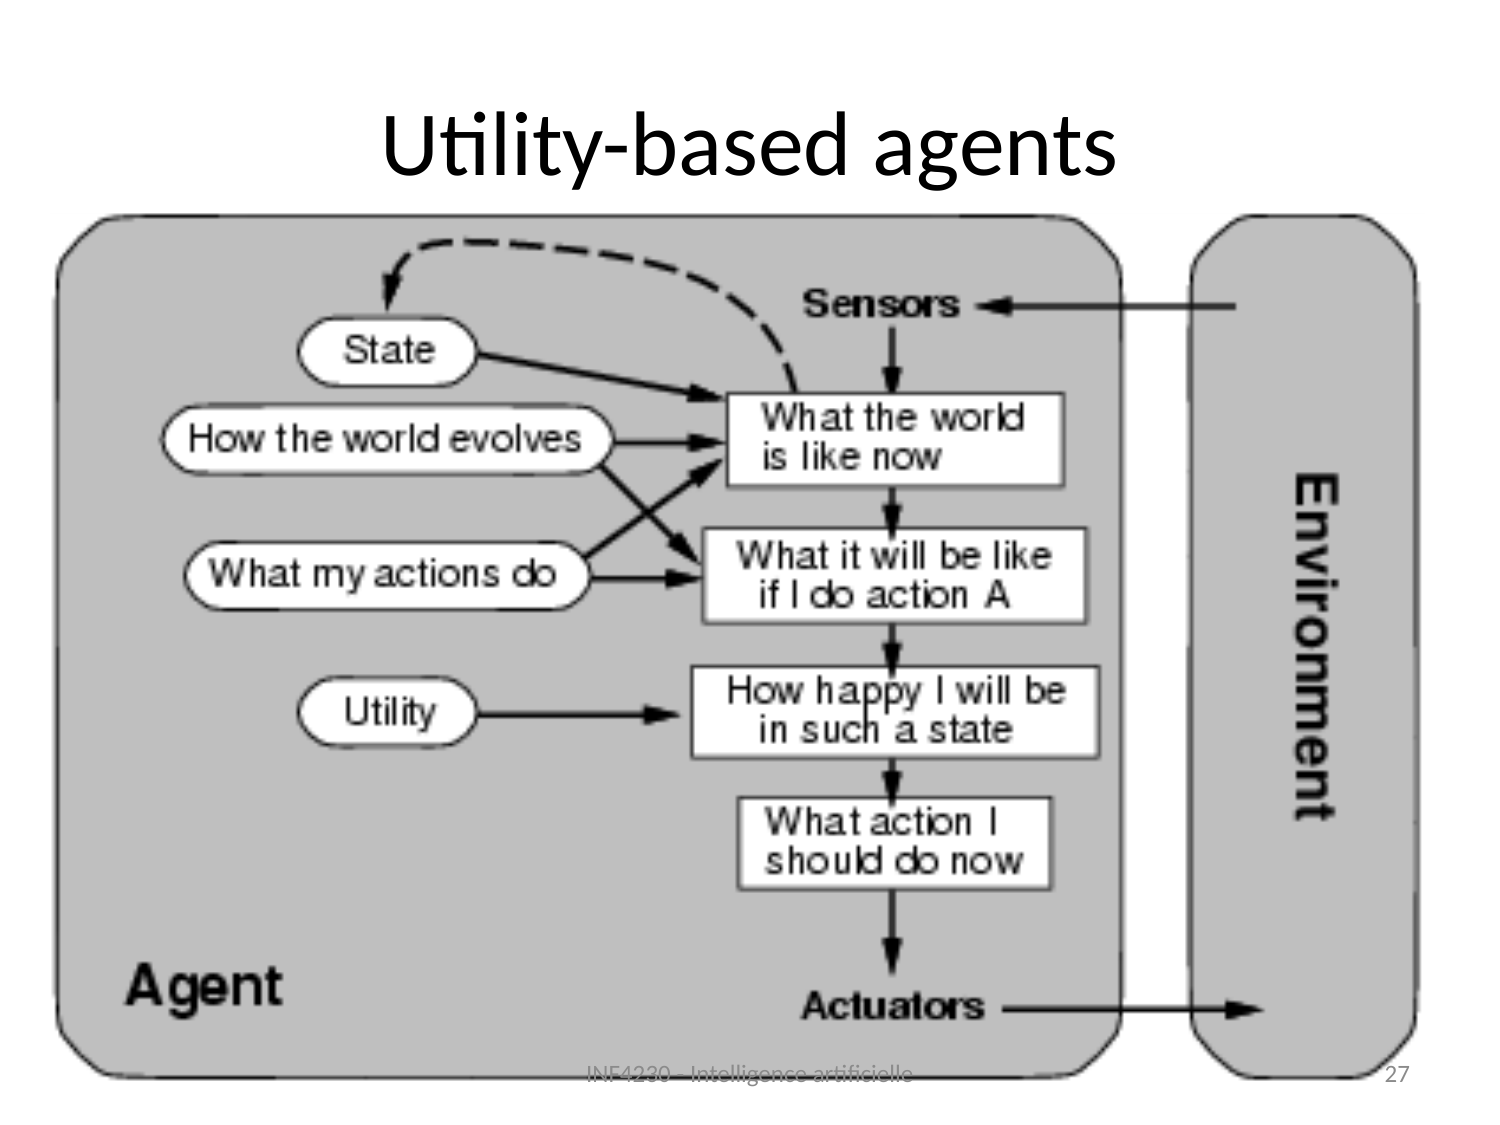

# Utility-based agents
INF4230 - Intelligence artificielle